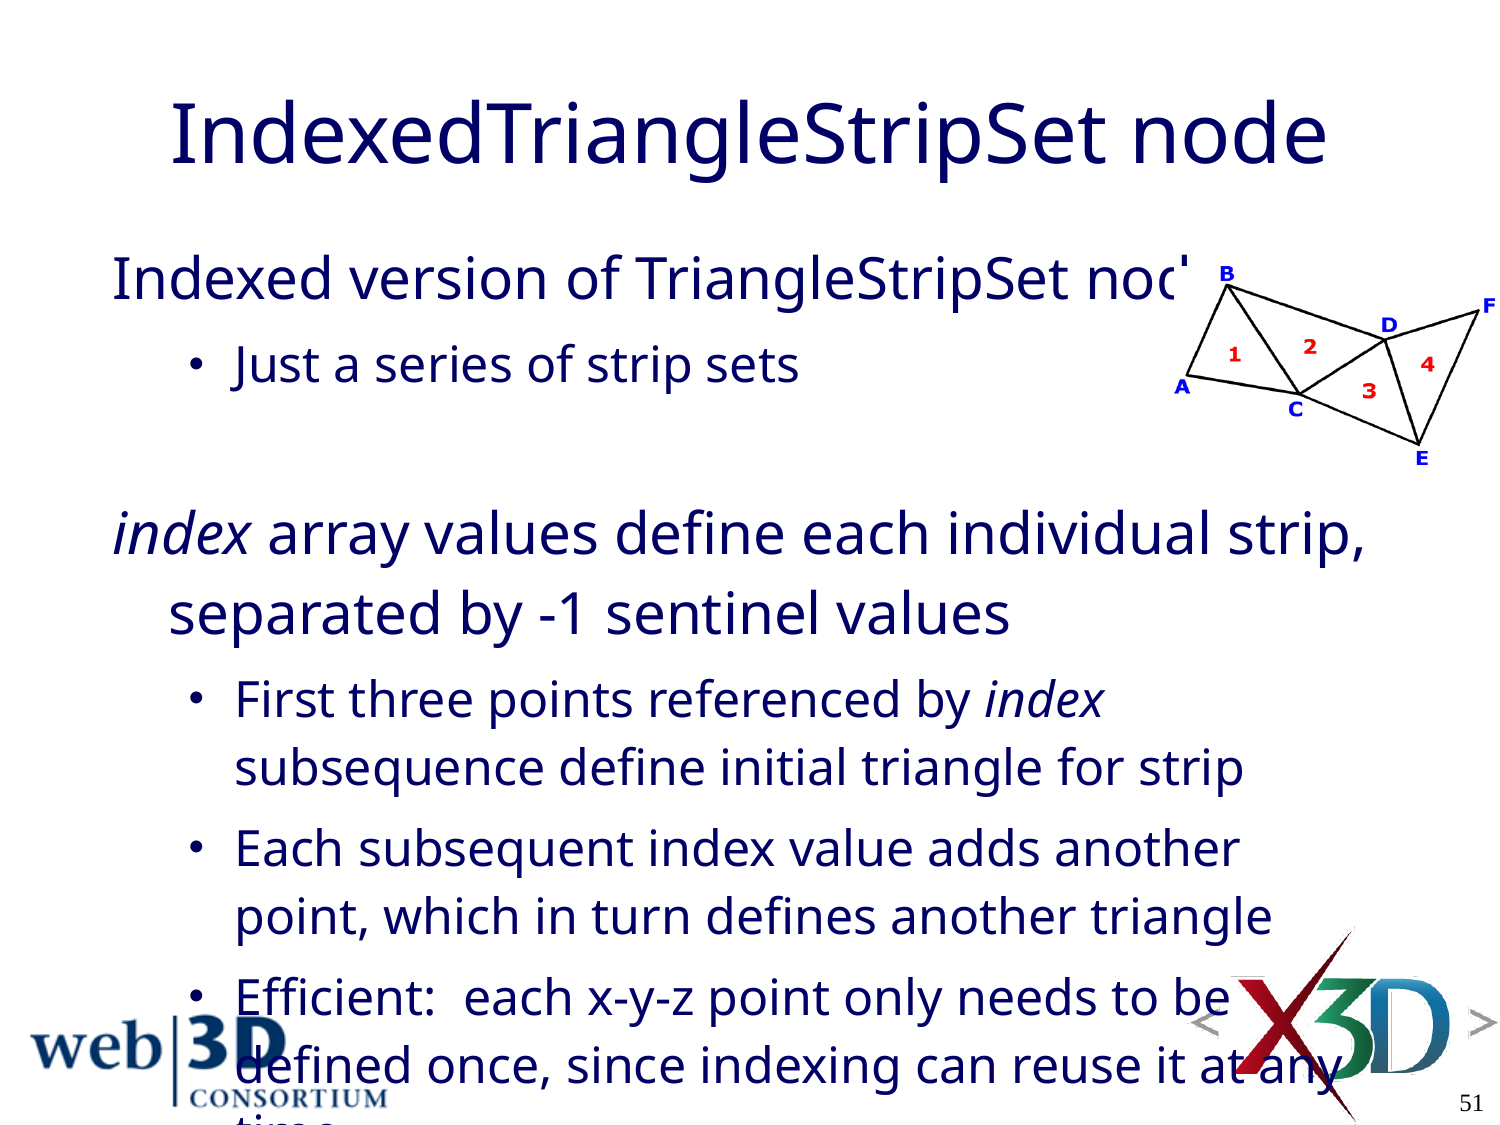

# IndexedTriangleStripSet node
Indexed version of TriangleStripSet node
Just a series of strip sets
index array values define each individual strip, separated by -1 sentinel values
First three points referenced by index subsequence define initial triangle for strip
Each subsequent index value adds another point, which in turn defines another triangle
Efficient: each x-y-z point only needs to be defined once, since indexing can reuse it at any time